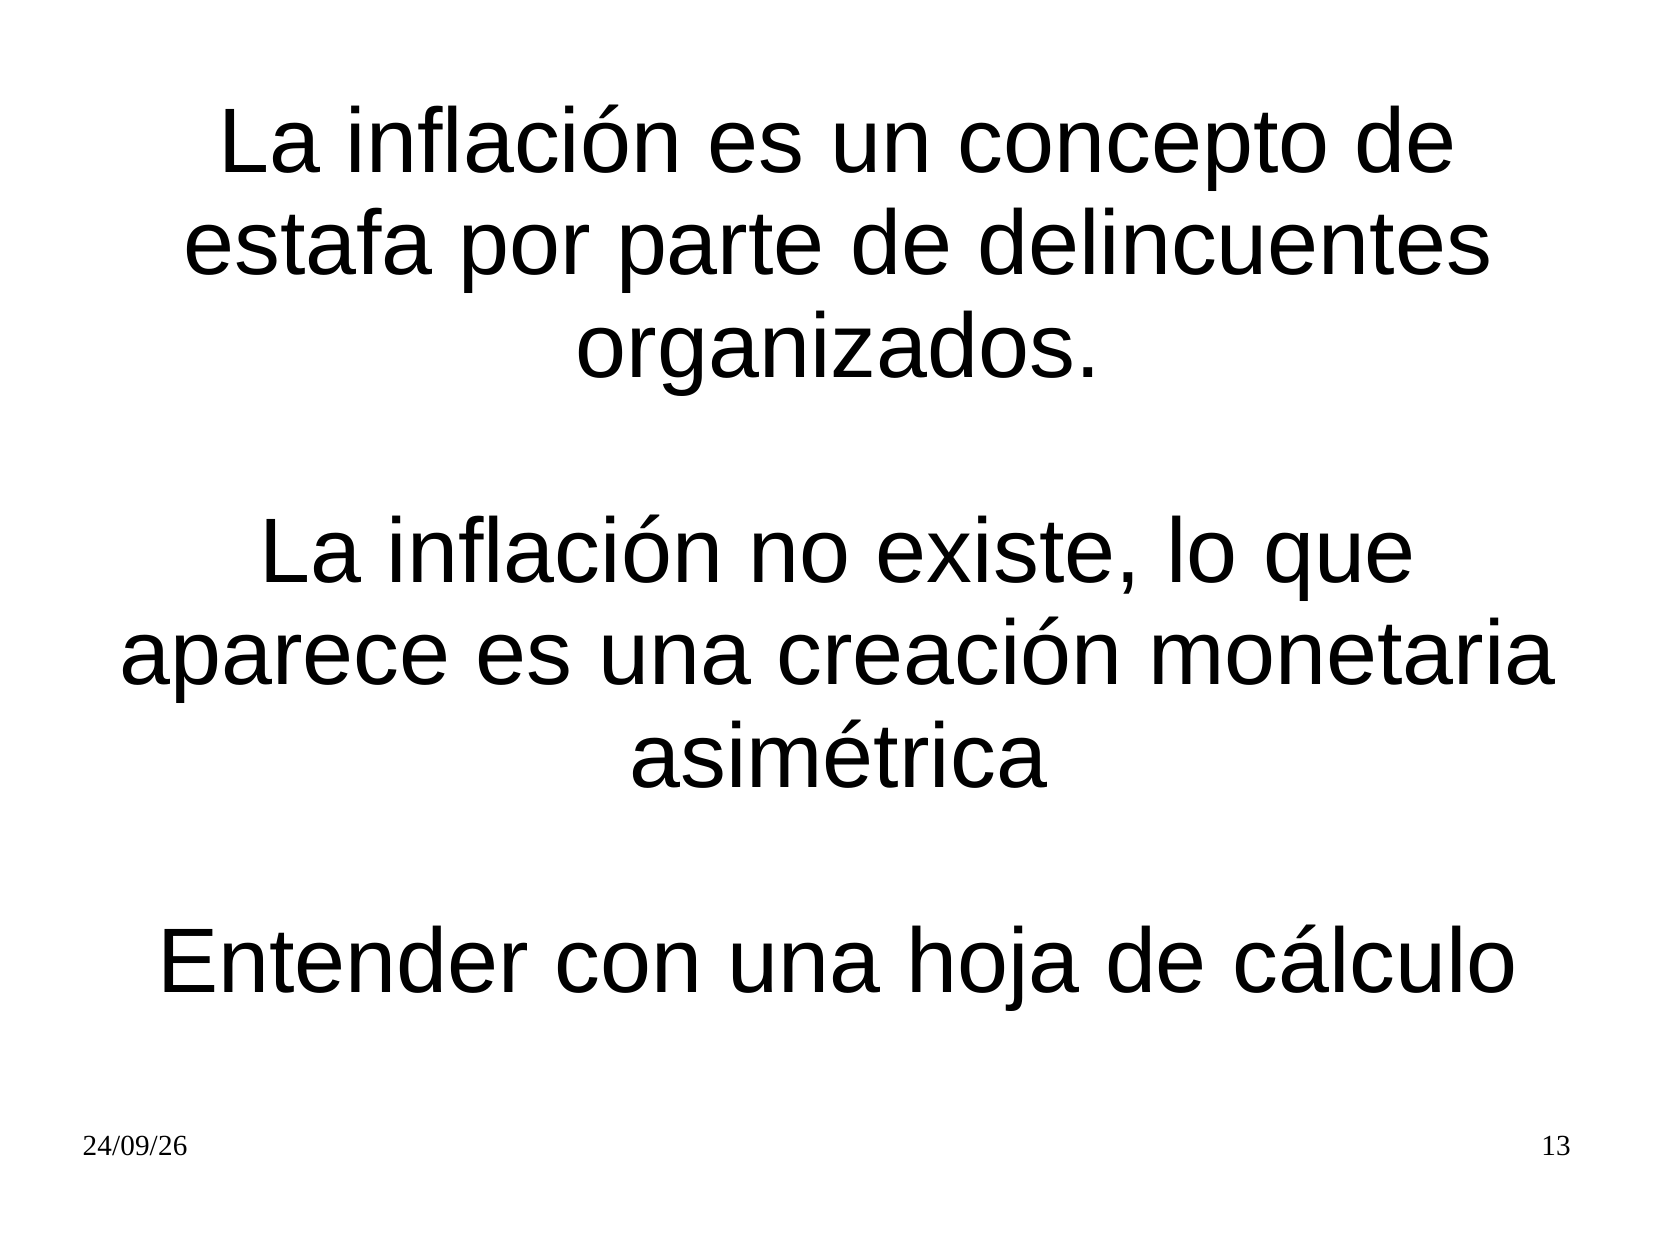

# La inflación es un concepto de estafa por parte de delincuentes organizados. La inflación no existe, lo que aparece es una creación monetaria asimétrica Entender con una hoja de cálculo
13